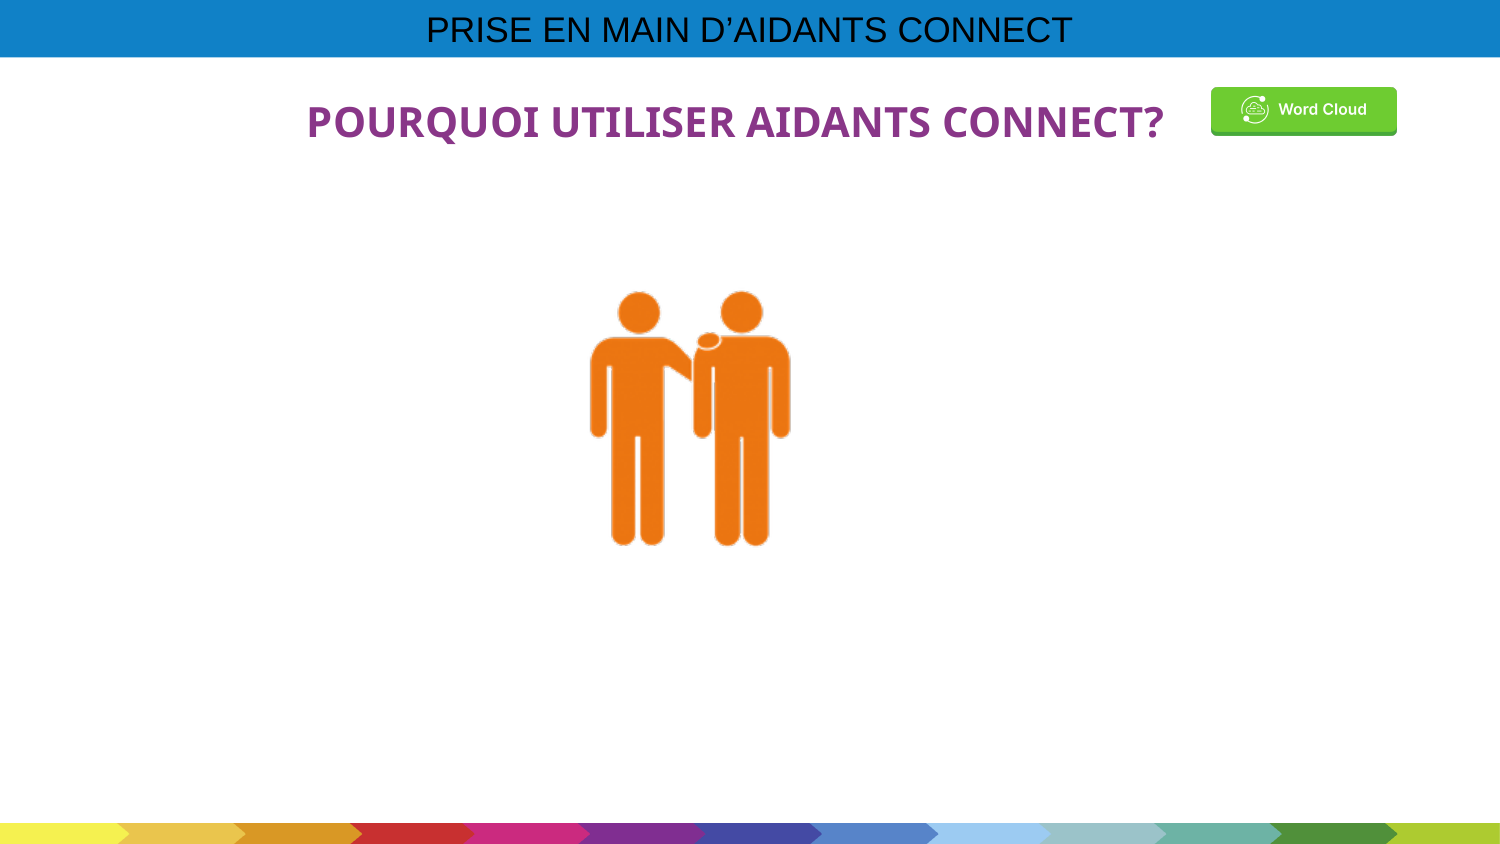

# PRISE EN MAIN D’AIDANTS CONNECT
POURQUOI UTILISER AIDANTS CONNECT?